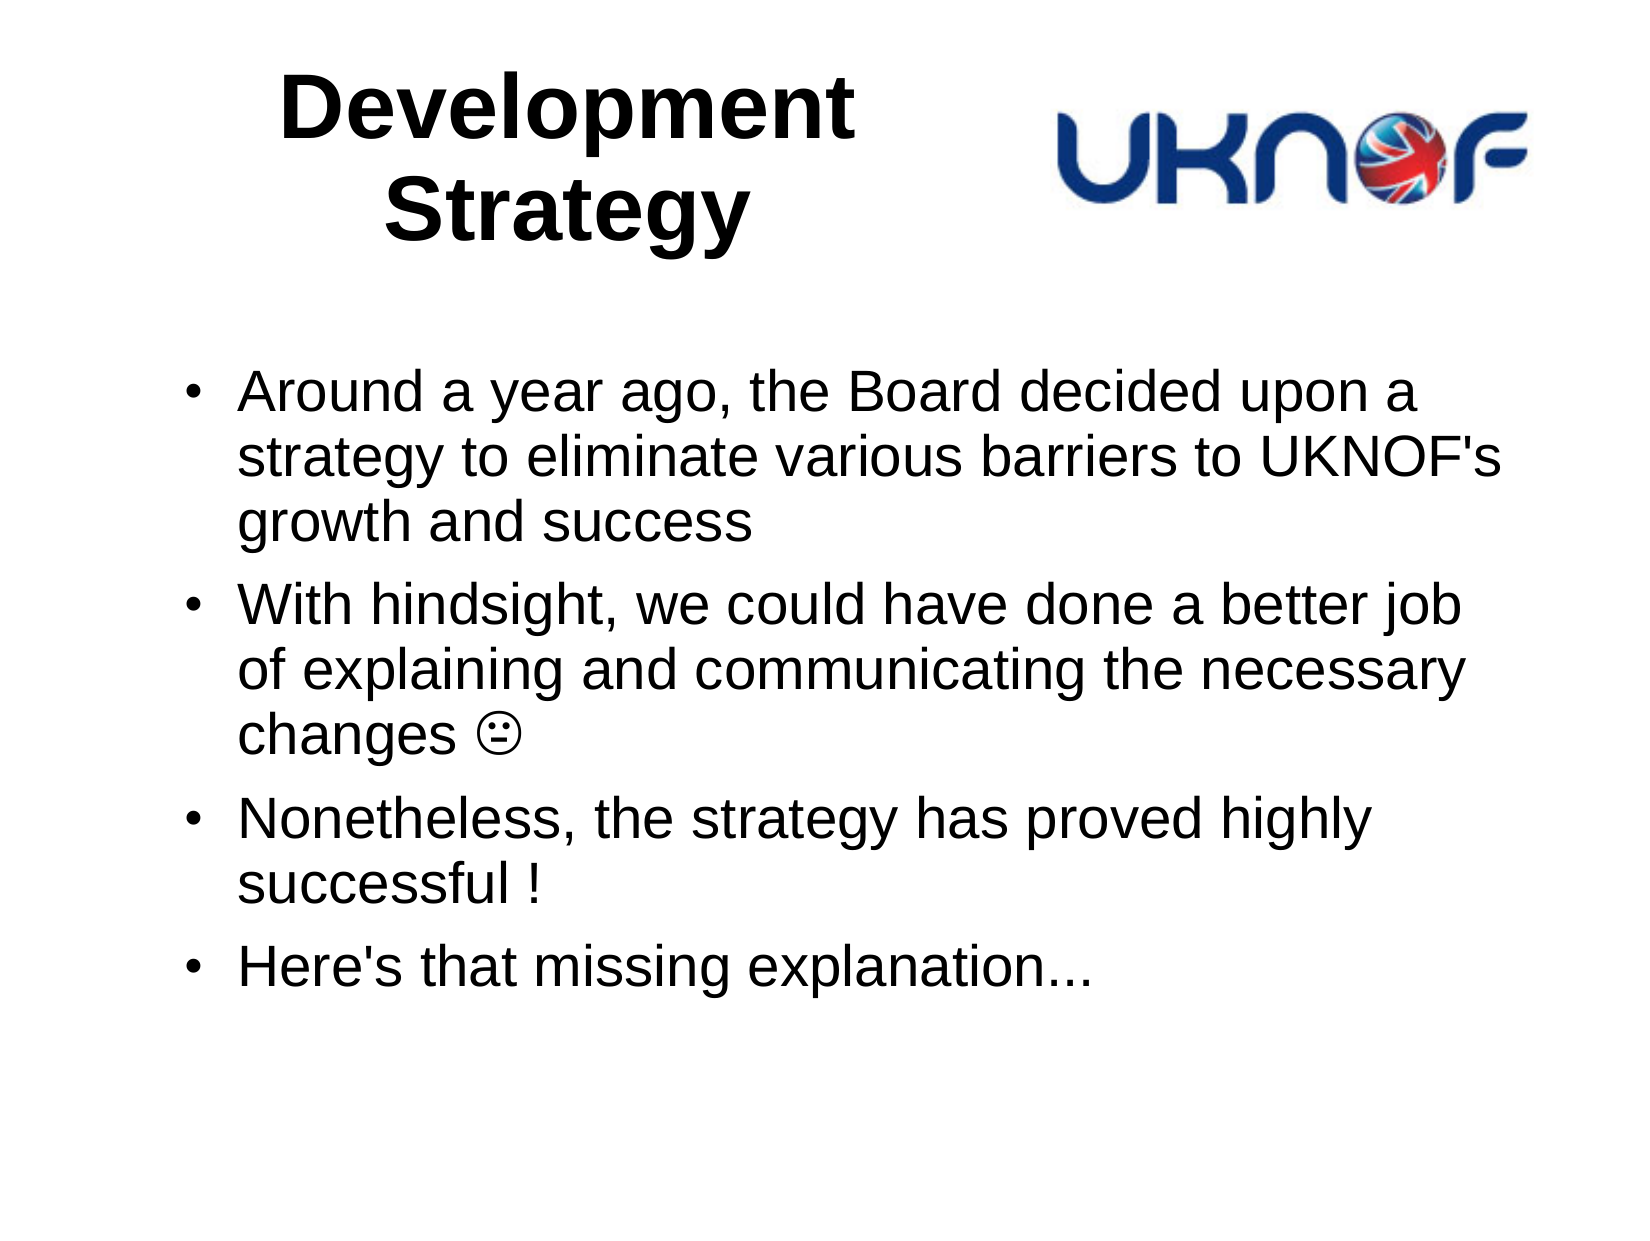

# Development Strategy
Around a year ago, the Board decided upon a strategy to eliminate various barriers to UKNOF's growth and success
With hindsight, we could have done a better job of explaining and communicating the necessary changes 
Nonetheless, the strategy has proved highly successful !
Here's that missing explanation...